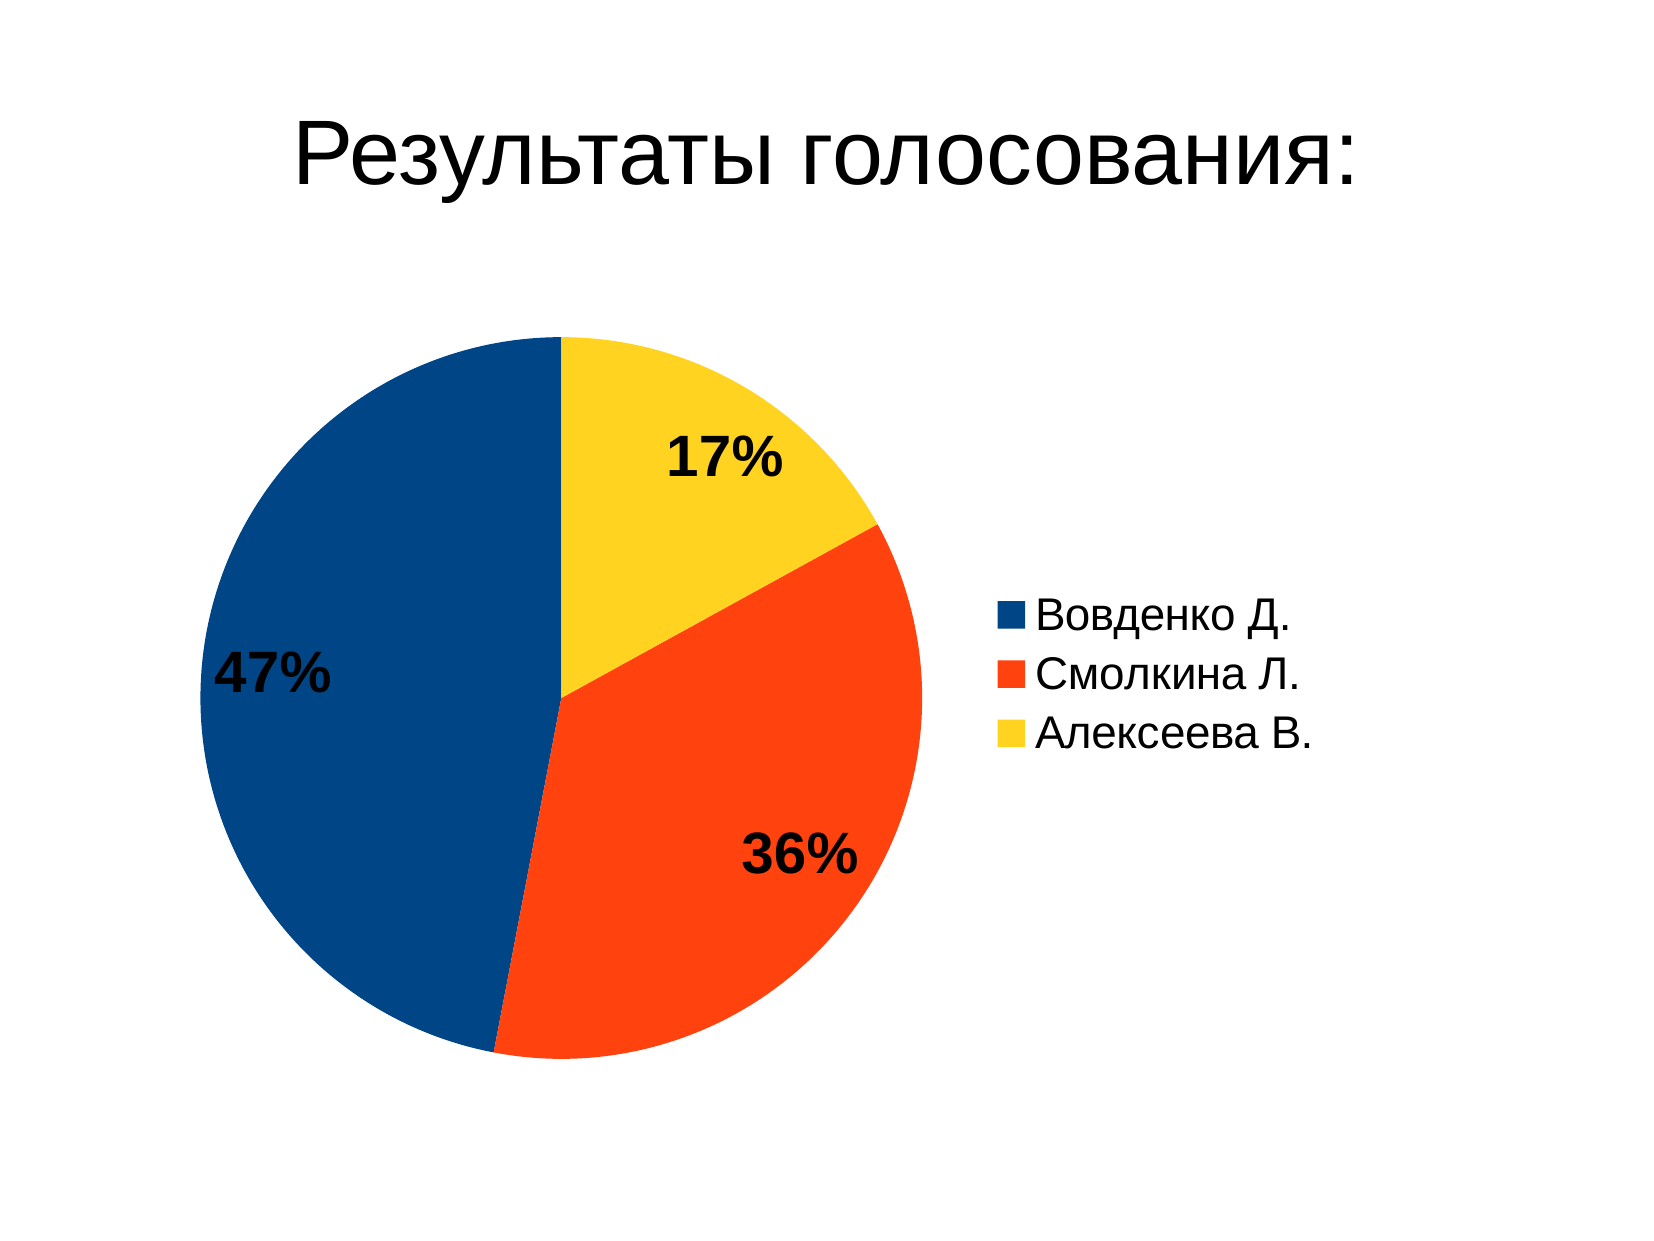

# Результаты голосования:
### Chart
| Category | Столбец 1 |
|---|---|
| Вовденко Д. | 47.0 |
| Смолкина Л. | 36.0 |
| Алексеева В. | 17.0 |
### Chart
| Category | Столбец 1 | Столбец 2 | Столбец 3 |
|---|---|---|---|
| 47 | None | None | None |
| 36 | None | None | None |
| 17 | None | None | None |
| | None | None | None |